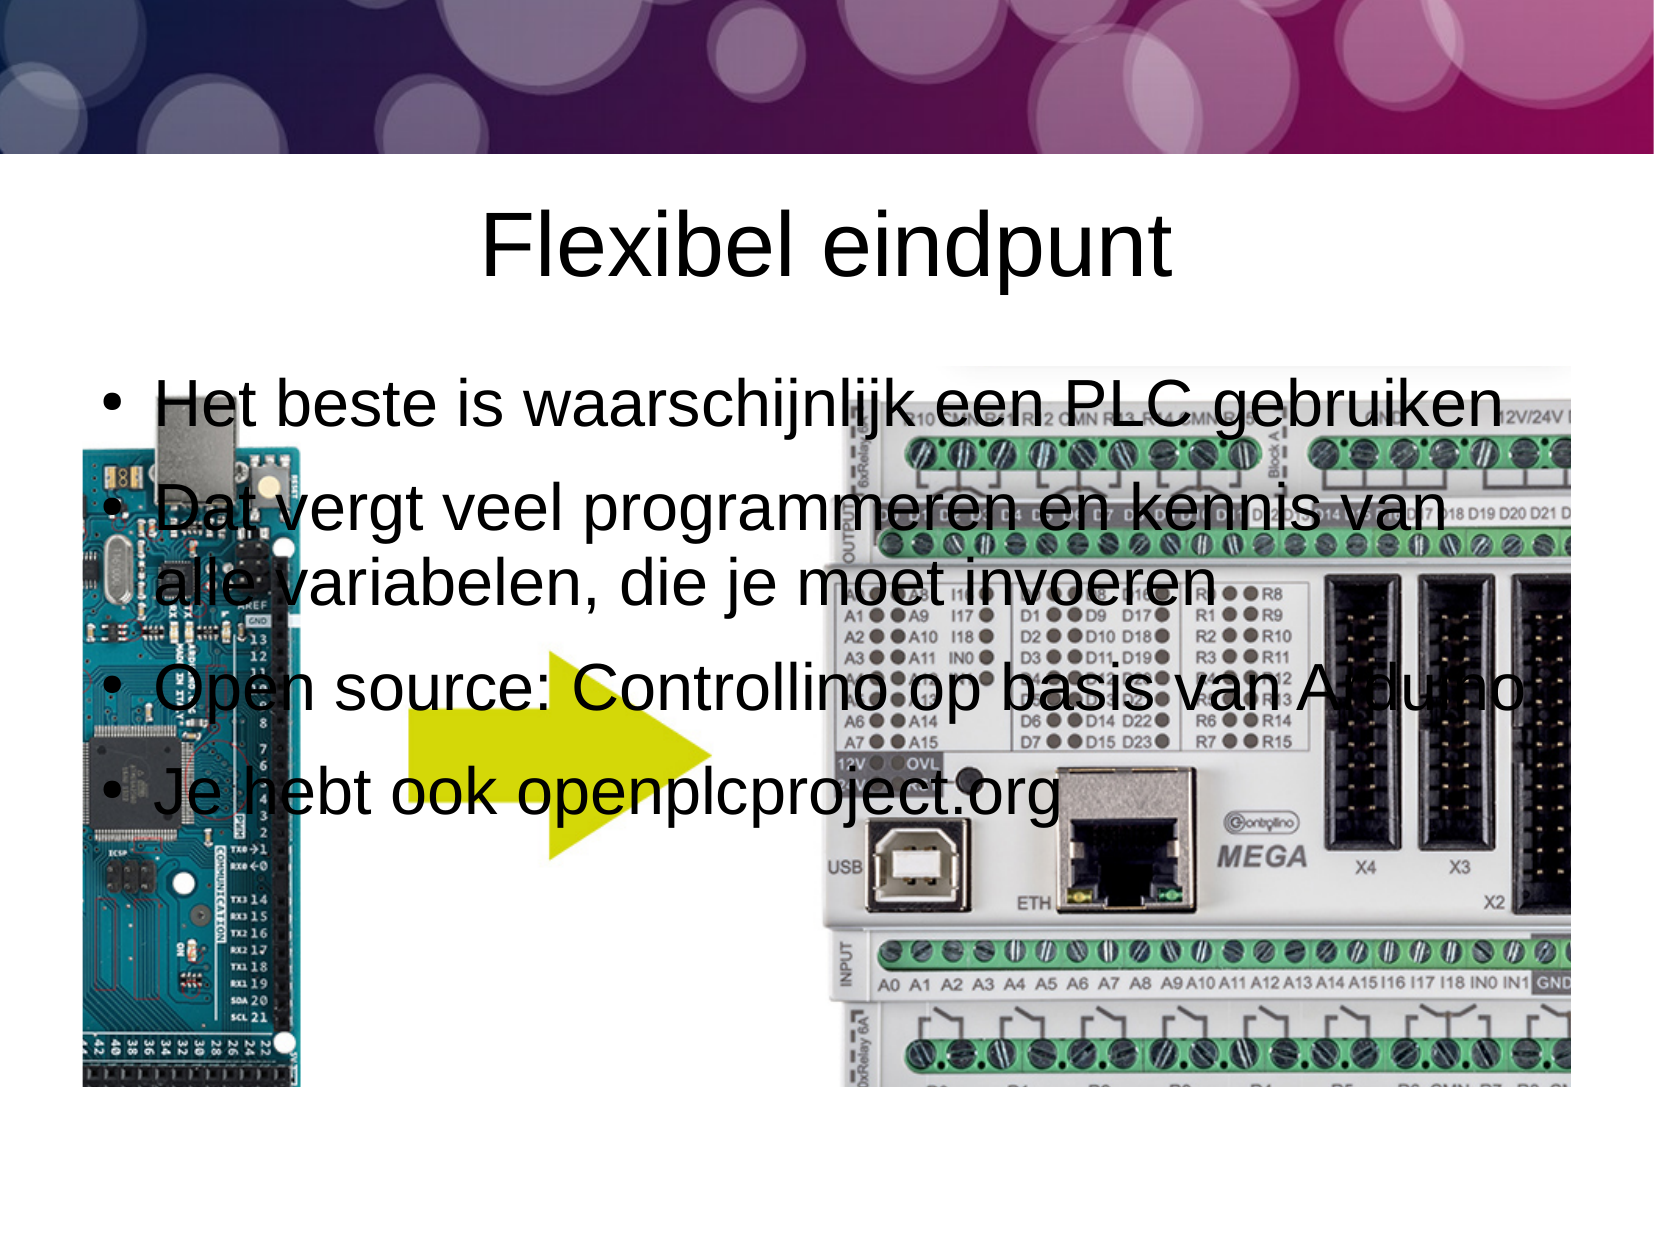

# Flexibel eindpunt
Het beste is waarschijnlijk een PLC gebruiken
Dat vergt veel programmeren en kennis van alle variabelen, die je moet invoeren
Open source: Controllino op basis van Arduino
Je hebt ook openplcproject.org